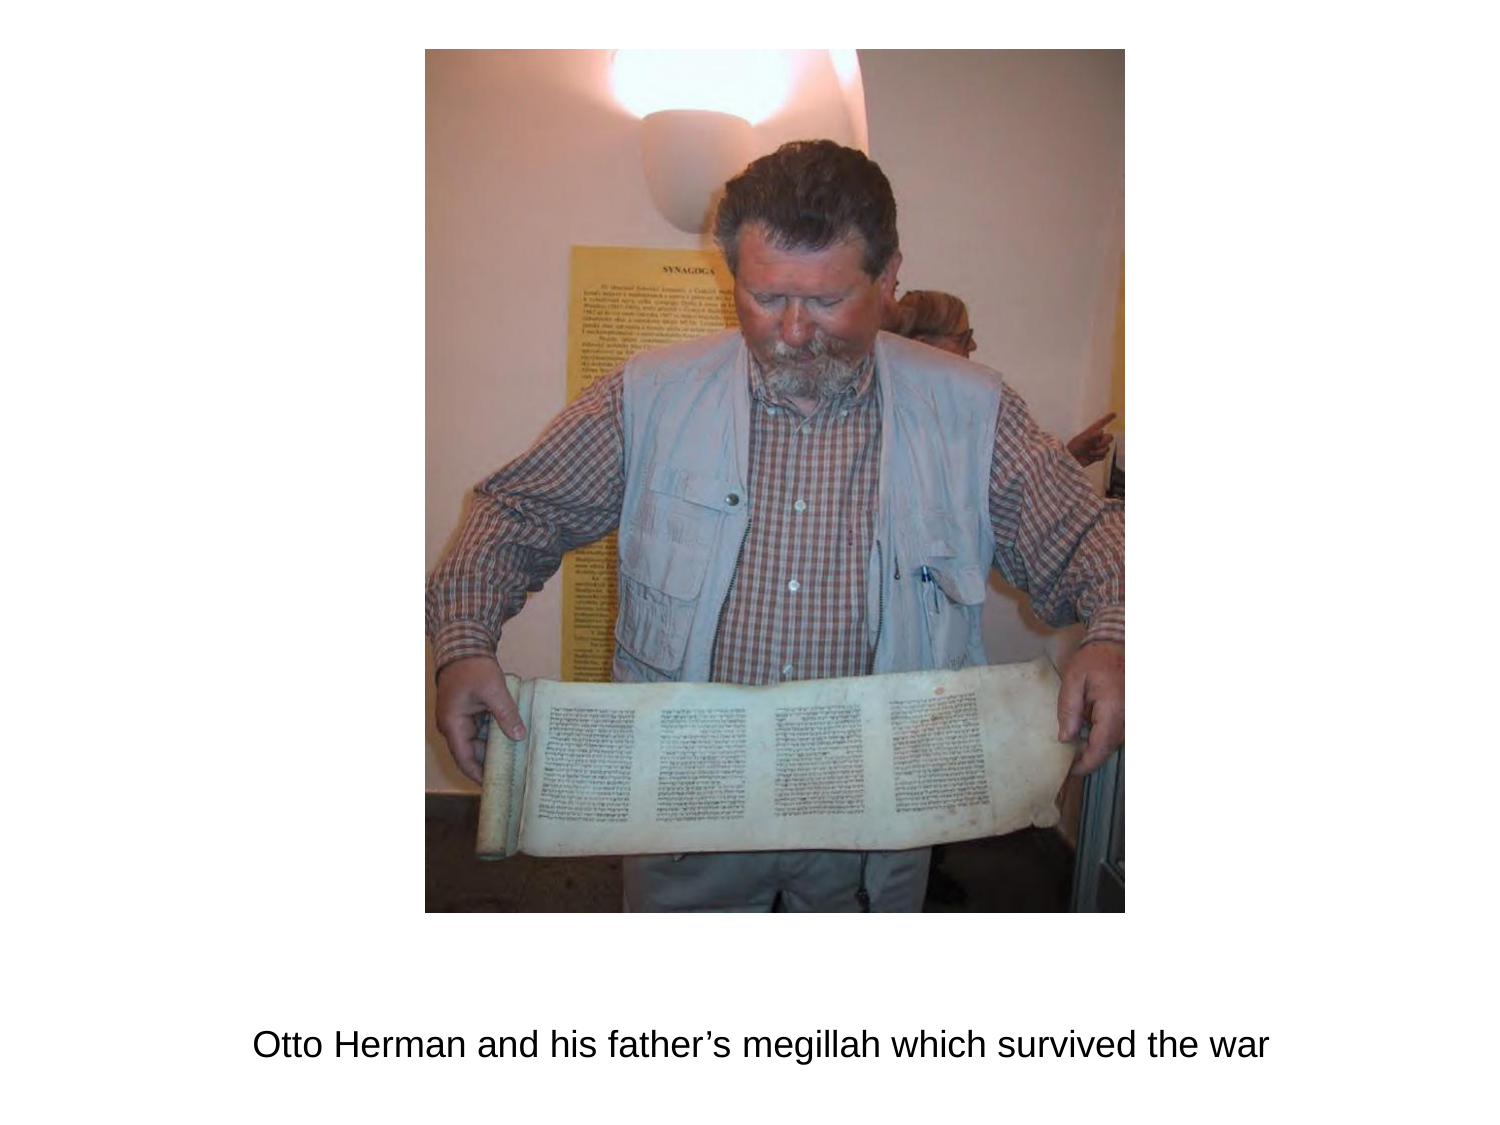

Otto Herman and his father’s megillah which survived the war